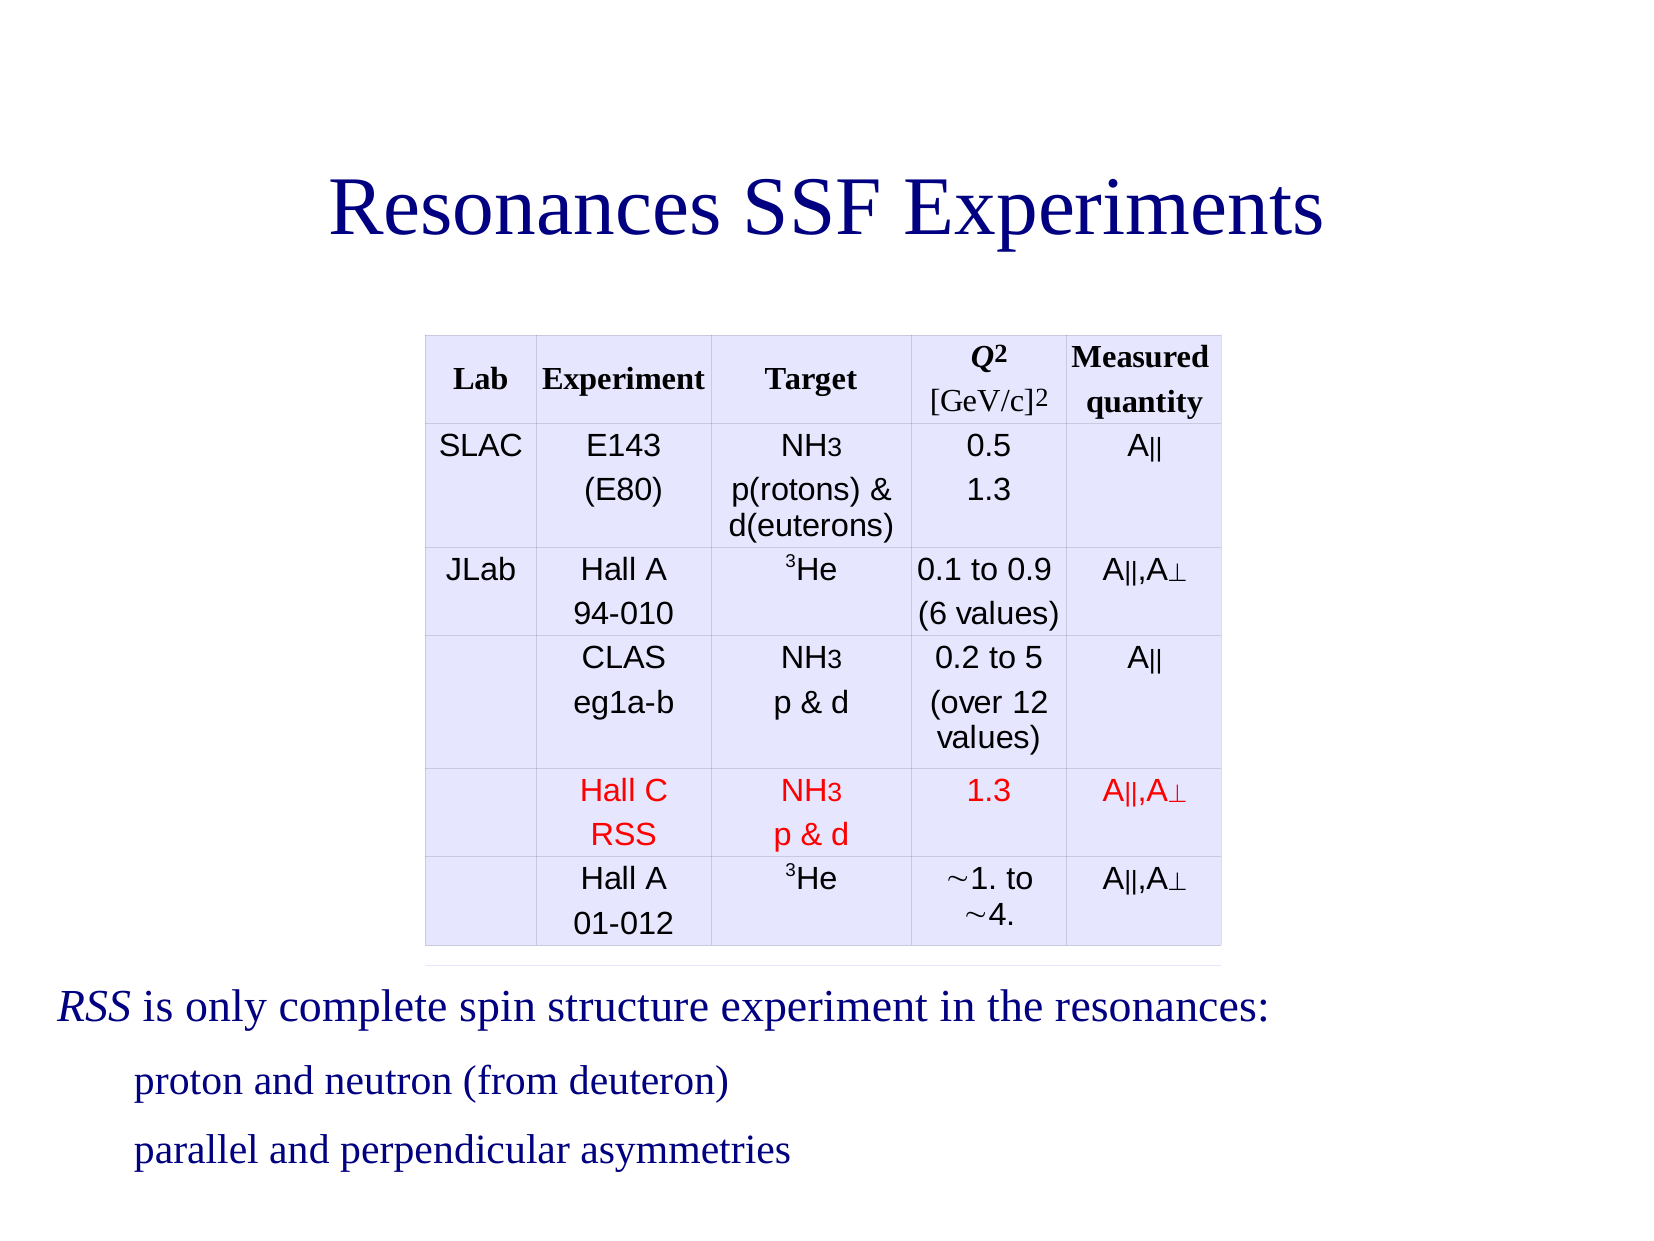

# Resonances SSF Experiments
RSS is only complete spin structure experiment in the resonances:
proton and neutron (from deuteron)
parallel and perpendicular asymmetries